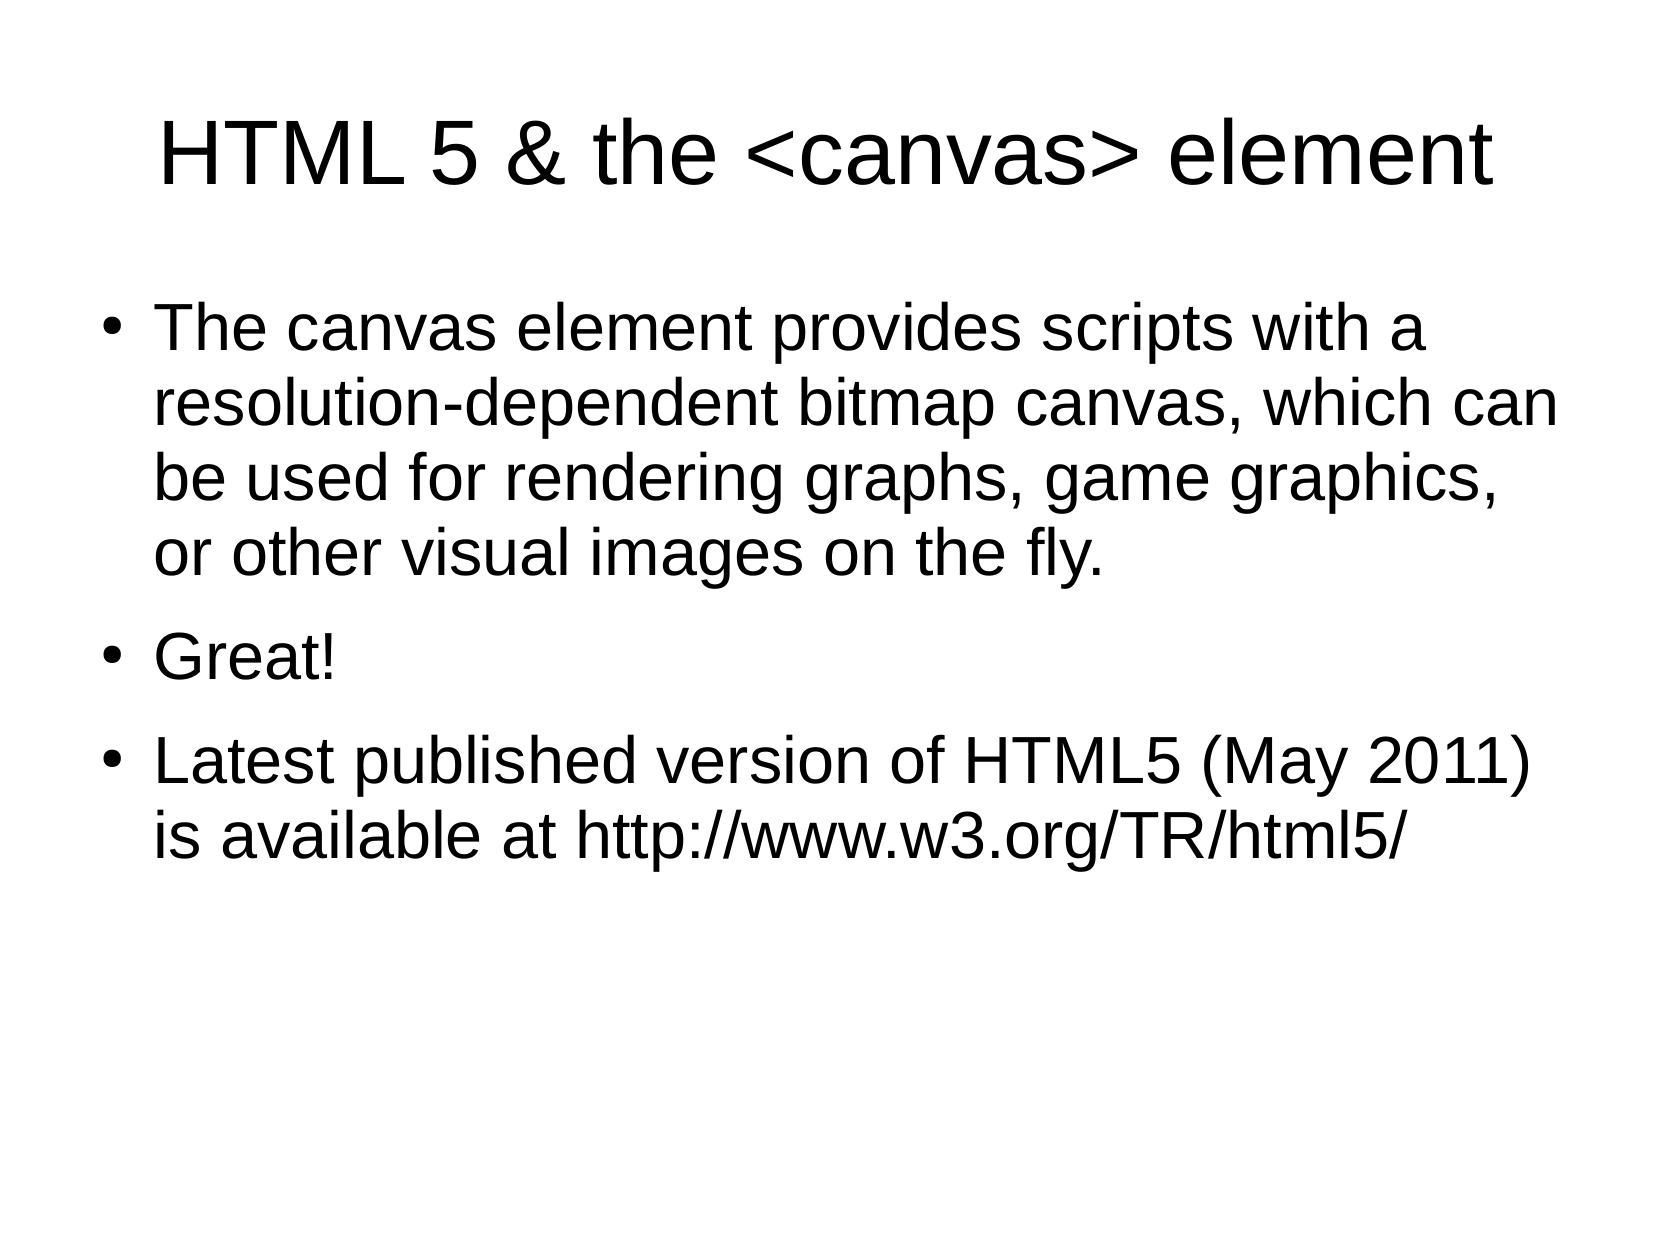

# HTML 5 & the <canvas> element
The canvas element provides scripts with a resolution-dependent bitmap canvas, which can be used for rendering graphs, game graphics, or other visual images on the fly.
Great!
Latest published version of HTML5 (May 2011) is available at http://www.w3.org/TR/html5/